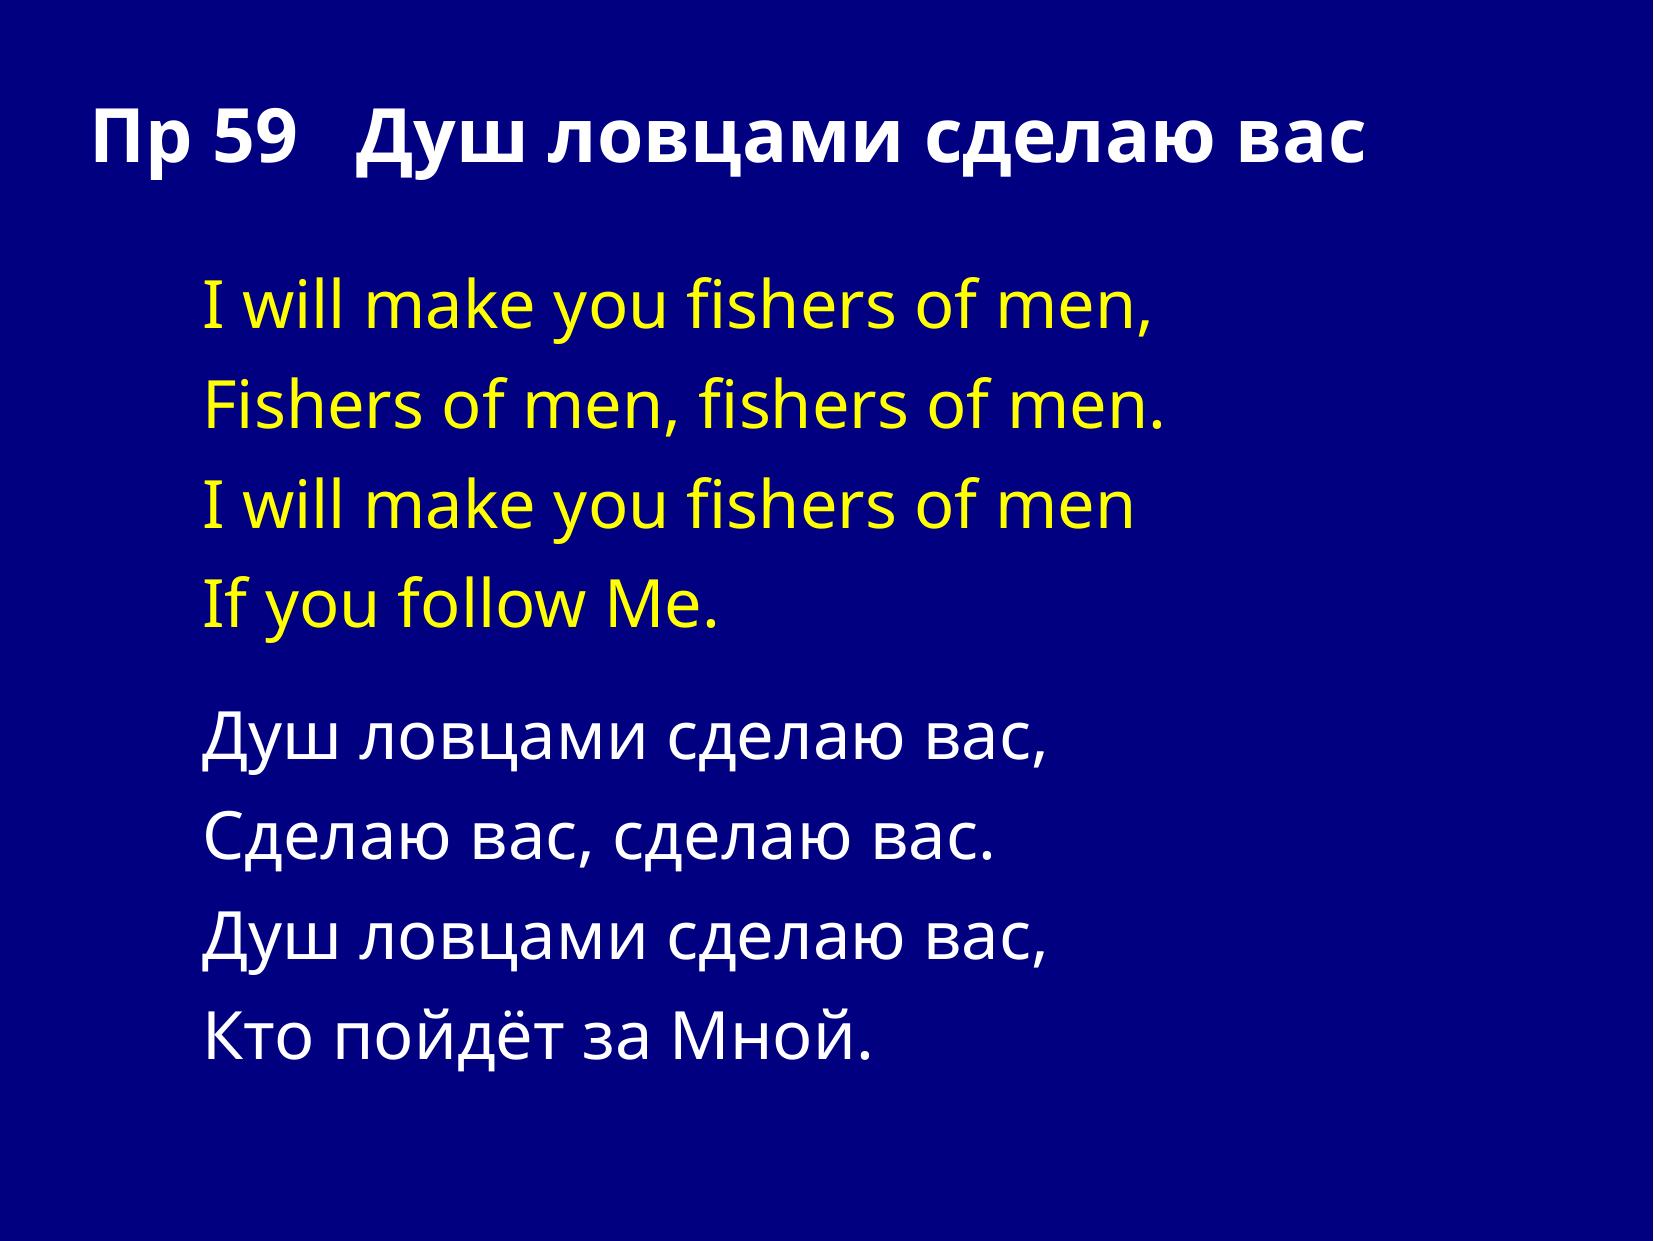

Пр 59 Душ ловцами сделаю вас
	I will make you fishers of men,
	Fishers of men, fishers of men.
	I will make you fishers of men
	If you follow Me.
	Душ ловцами сделаю вас,
	Сделаю вас, сделаю вас.
	Душ ловцами сделаю вас,
	Кто пойдёт за Мной.